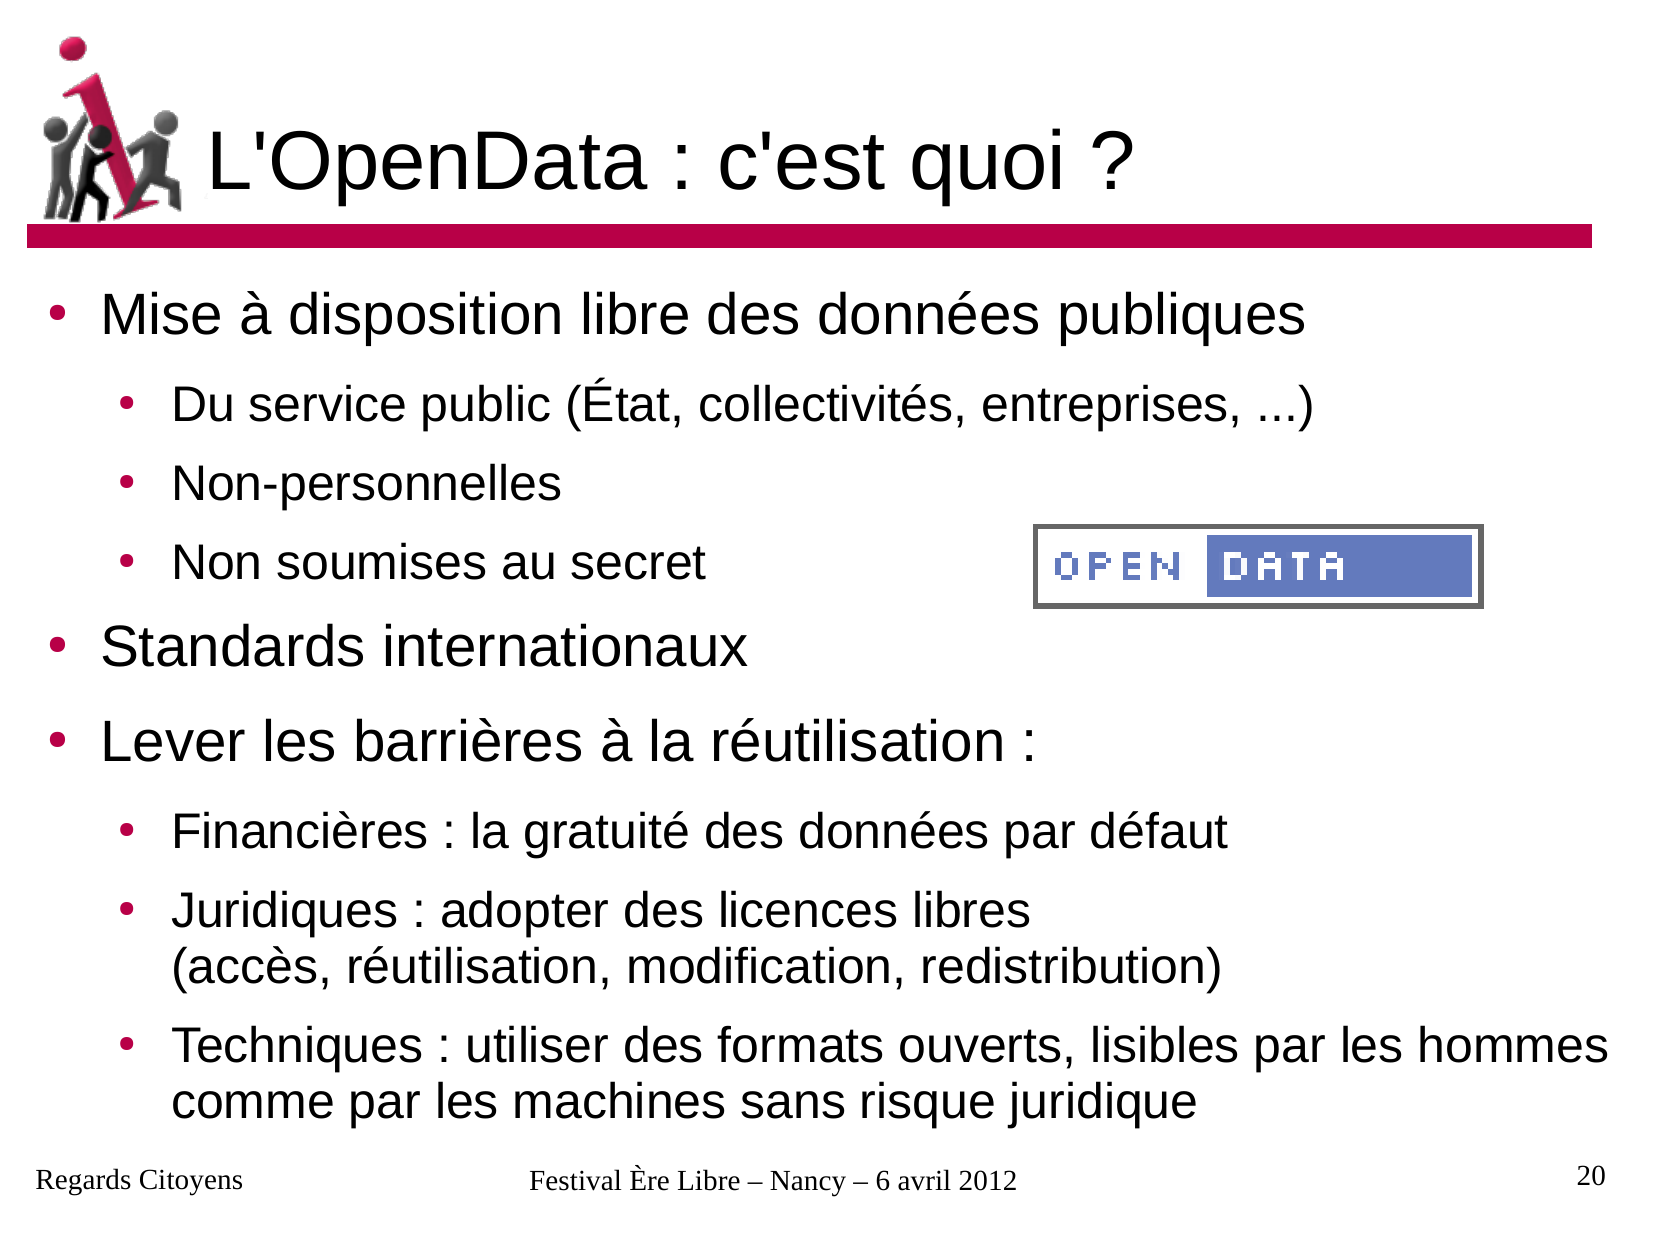

L'OpenData : c'est quoi ?
# Mise à disposition libre des données publiques
Du service public (État, collectivités, entreprises, ...)
Non-personnelles
Non soumises au secret
Standards internationaux
Lever les barrières à la réutilisation :
Financières : la gratuité des données par défaut
Juridiques : adopter des licences libres
(accès, réutilisation, modification, redistribution)
Techniques : utiliser des formats ouverts, lisibles par les hommes comme par les machines sans risque juridique
20